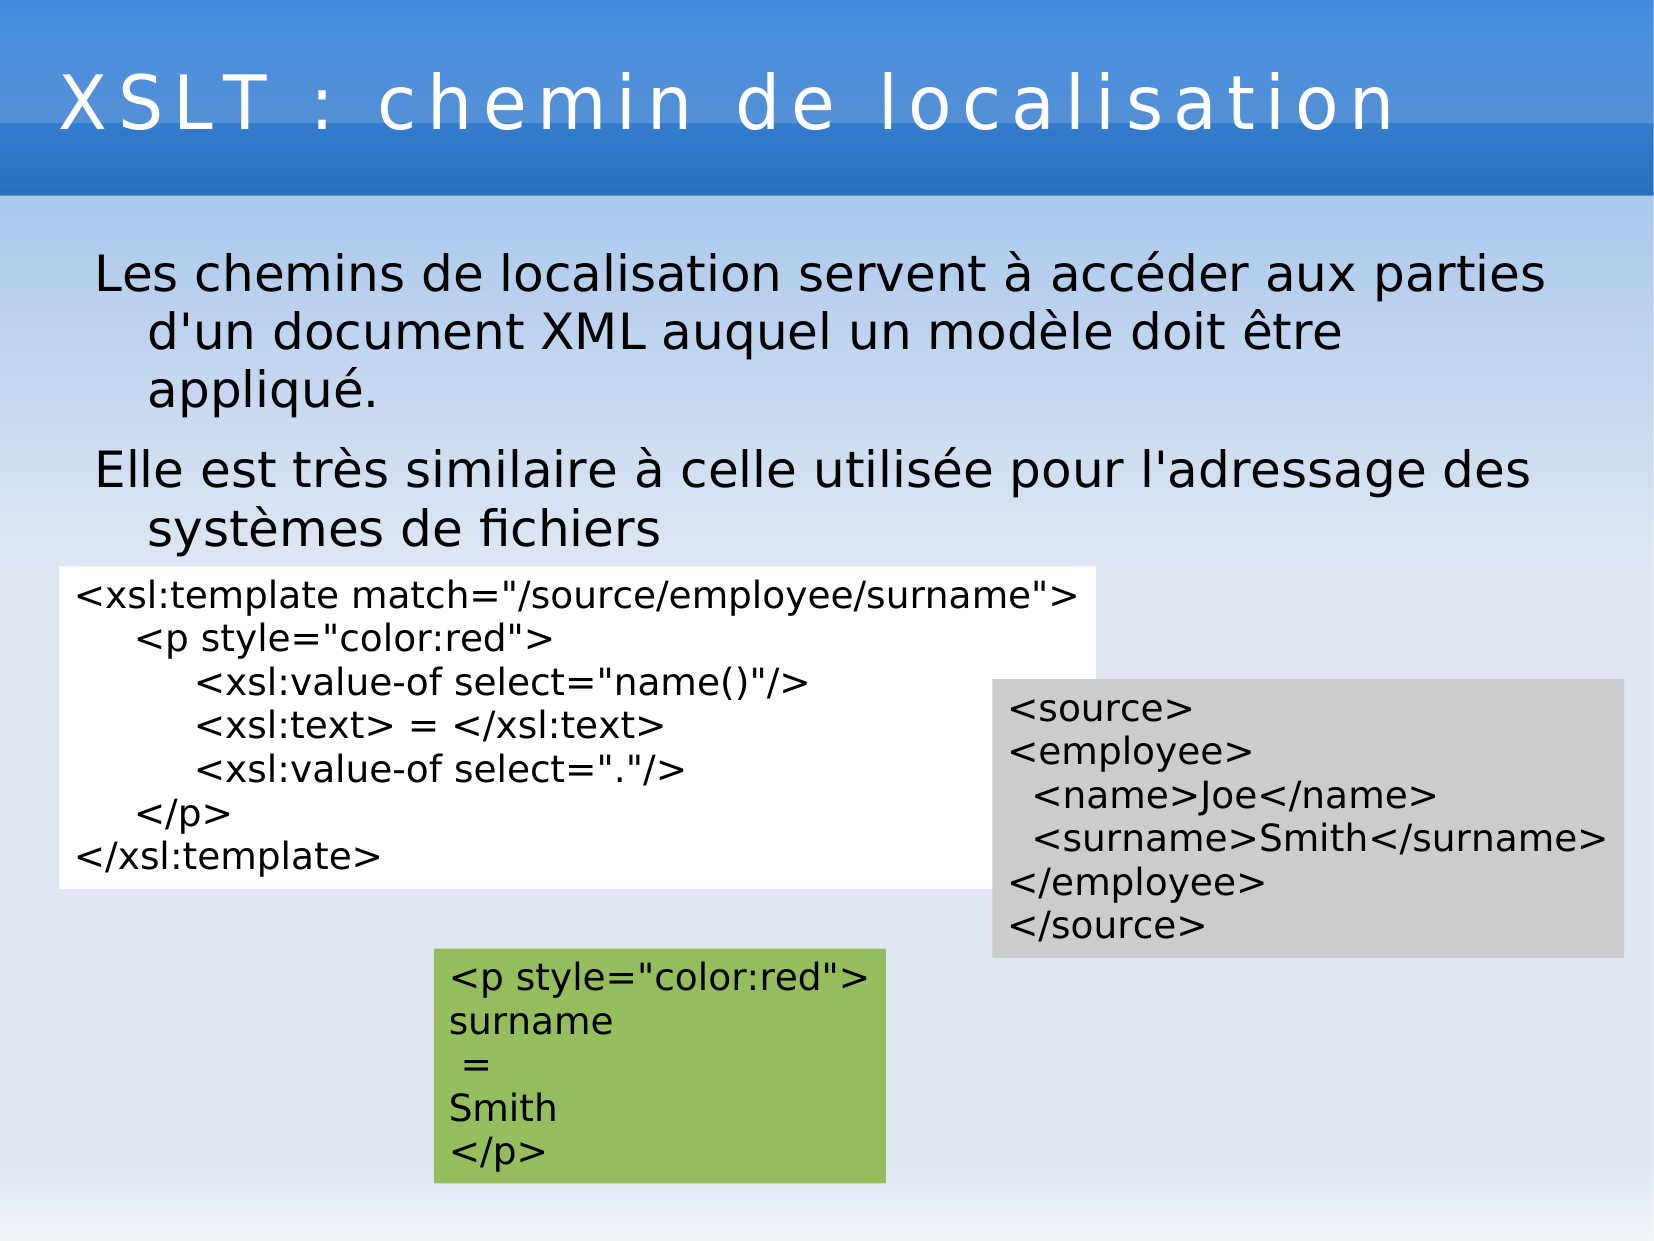

# XSLT : chemin de localisation
Les chemins de localisation servent à accéder aux parties d'un document XML auquel un modèle doit être appliqué.
Elle est très similaire à celle utilisée pour l'adressage des systèmes de fichiers
<xsl:template match="/source/employee/surname">
 <p style="color:red">
 <xsl:value-of select="name()"/>
 <xsl:text> = </xsl:text>
 <xsl:value-of select="."/>
 </p>
</xsl:template>
<source>
<employee>
 <name>Joe</name>
 <surname>Smith</surname>
</employee>
</source>
<p style="color:red">
surname
 =
Smith
</p>